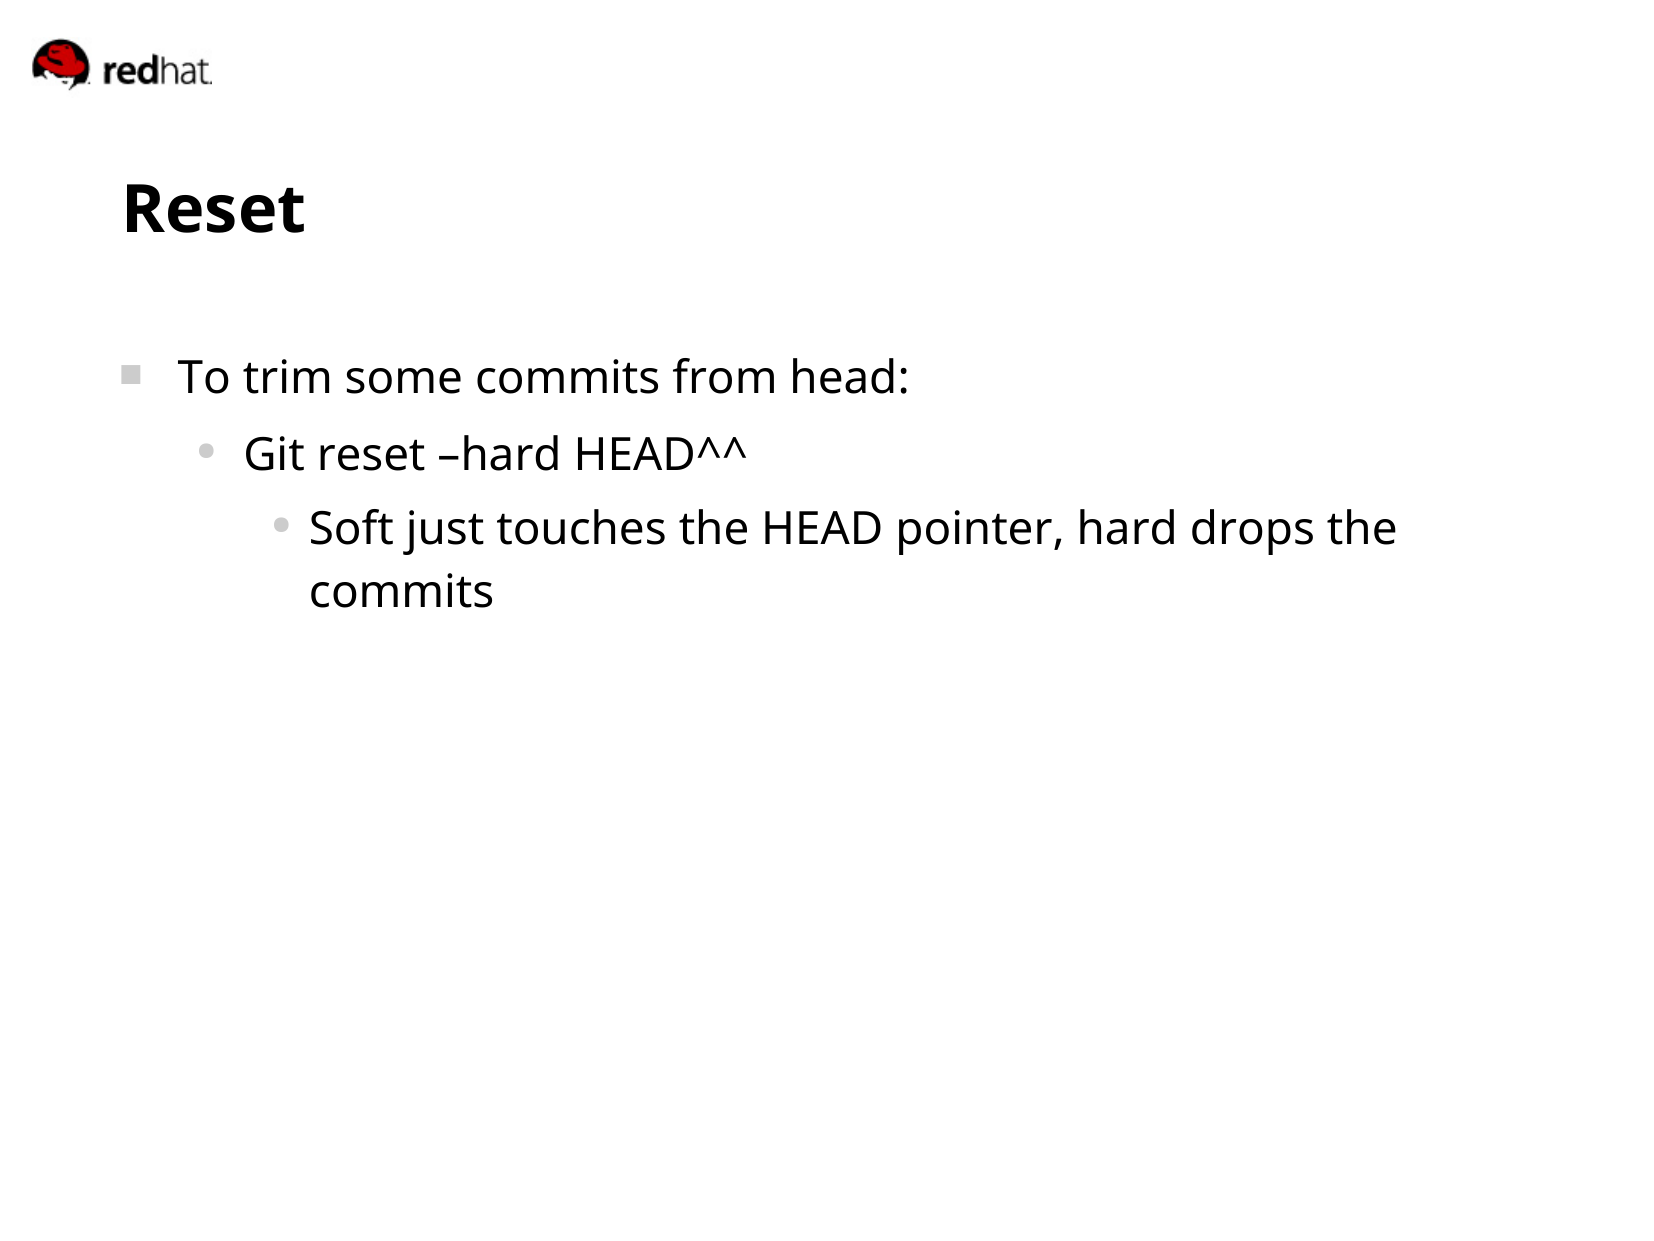

# Reset
To trim some commits from head:
Git reset –hard HEAD^^
Soft just touches the HEAD pointer, hard drops the commits